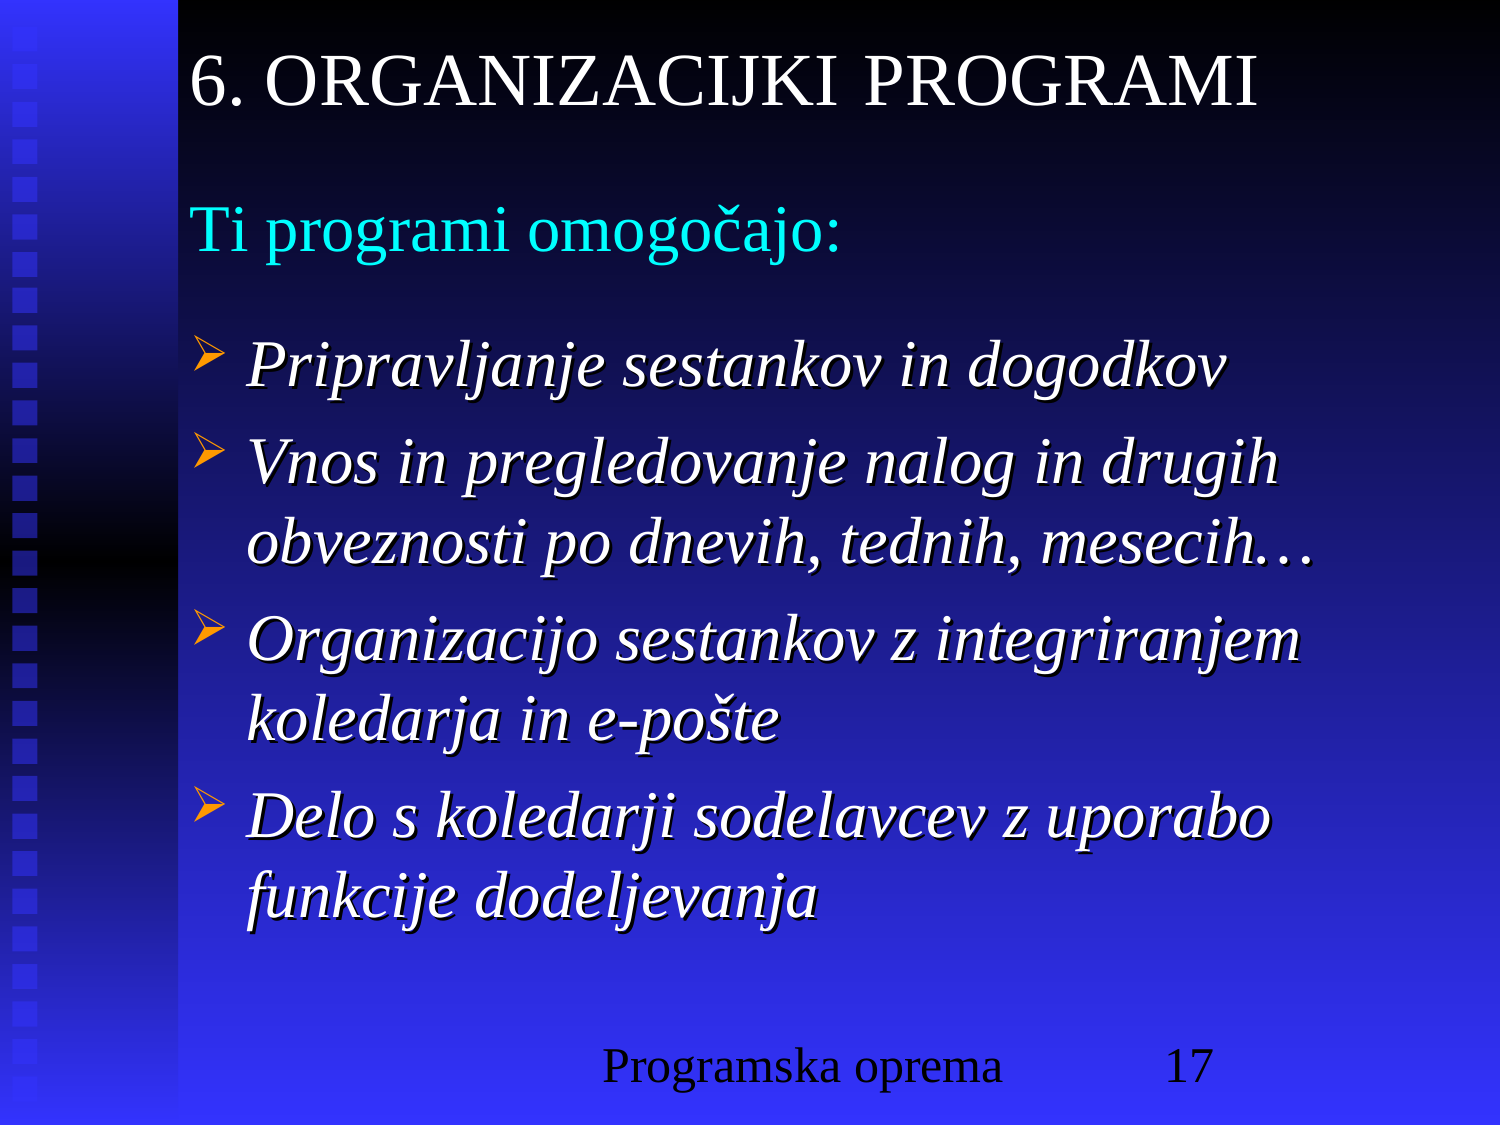

6. ORGANIZACIJKI PROGRAMI
# Ti programi omogočajo:
Pripravljanje sestankov in dogodkov
Vnos in pregledovanje nalog in drugih obveznosti po dnevih, tednih, mesecih…
Organizacijo sestankov z integriranjem koledarja in e-pošte
Delo s koledarji sodelavcev z uporabo funkcije dodeljevanja
Programska oprema
17